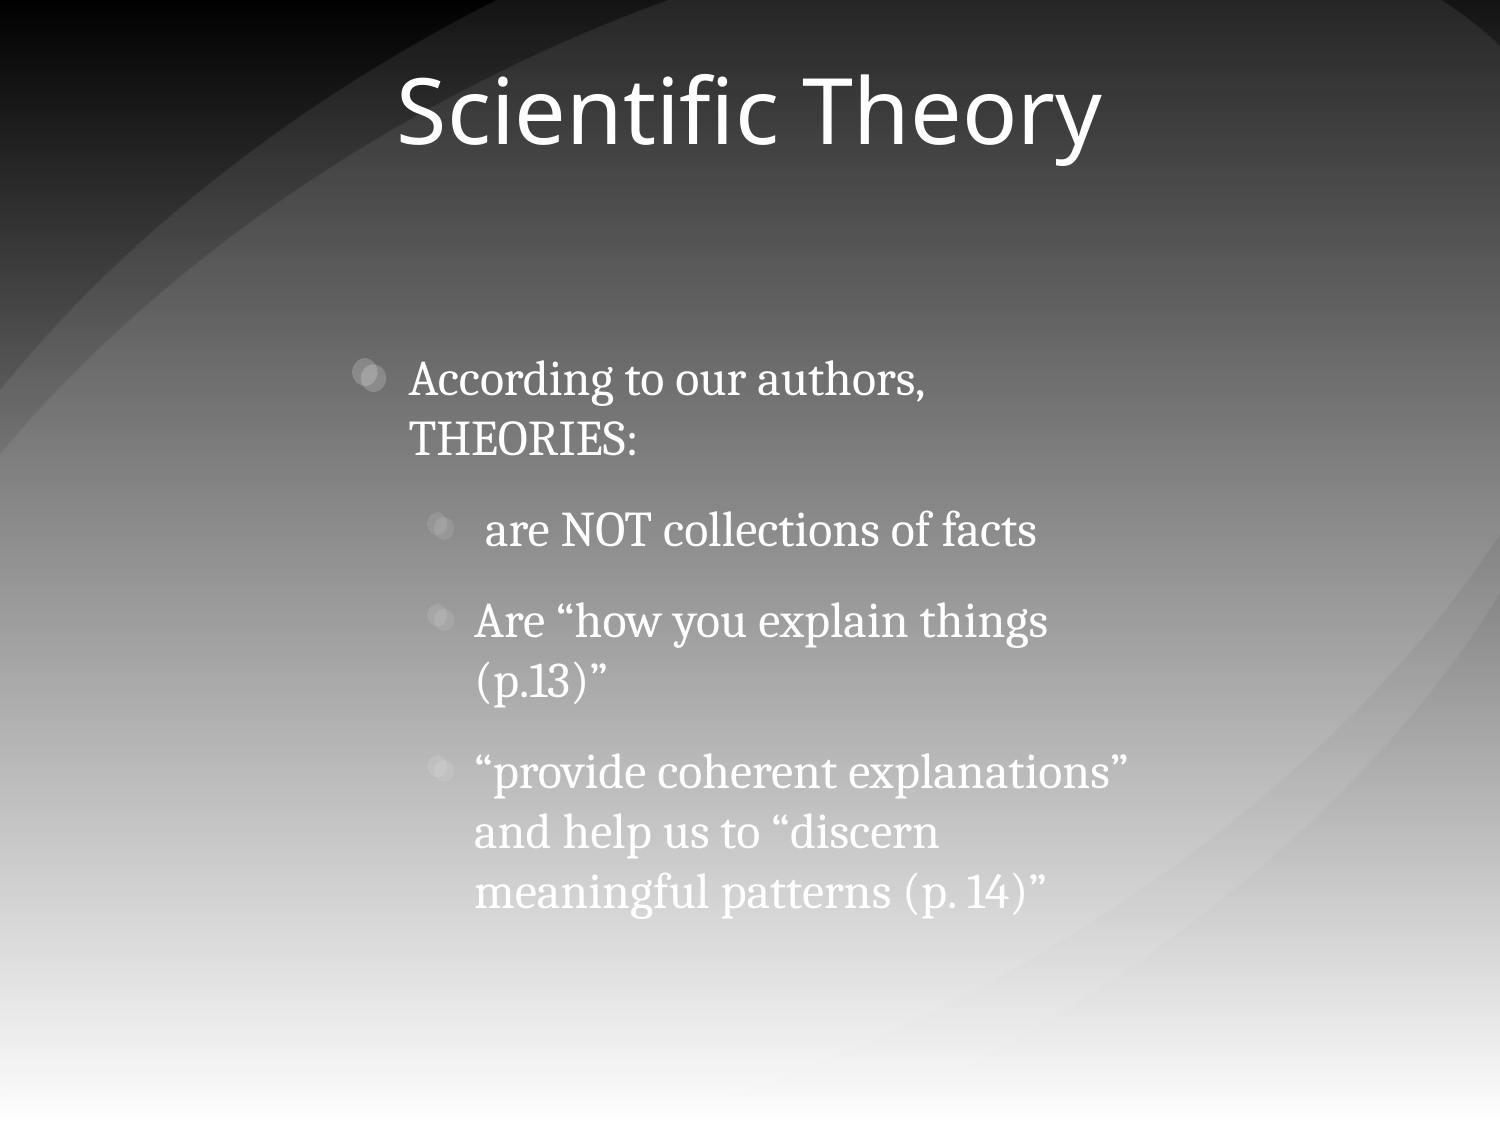

# Scientific Theory
According to our authors, THEORIES:
 are NOT collections of facts
Are “how you explain things (p.13)”
“provide coherent explanations” and help us to “discern meaningful patterns (p. 14)”